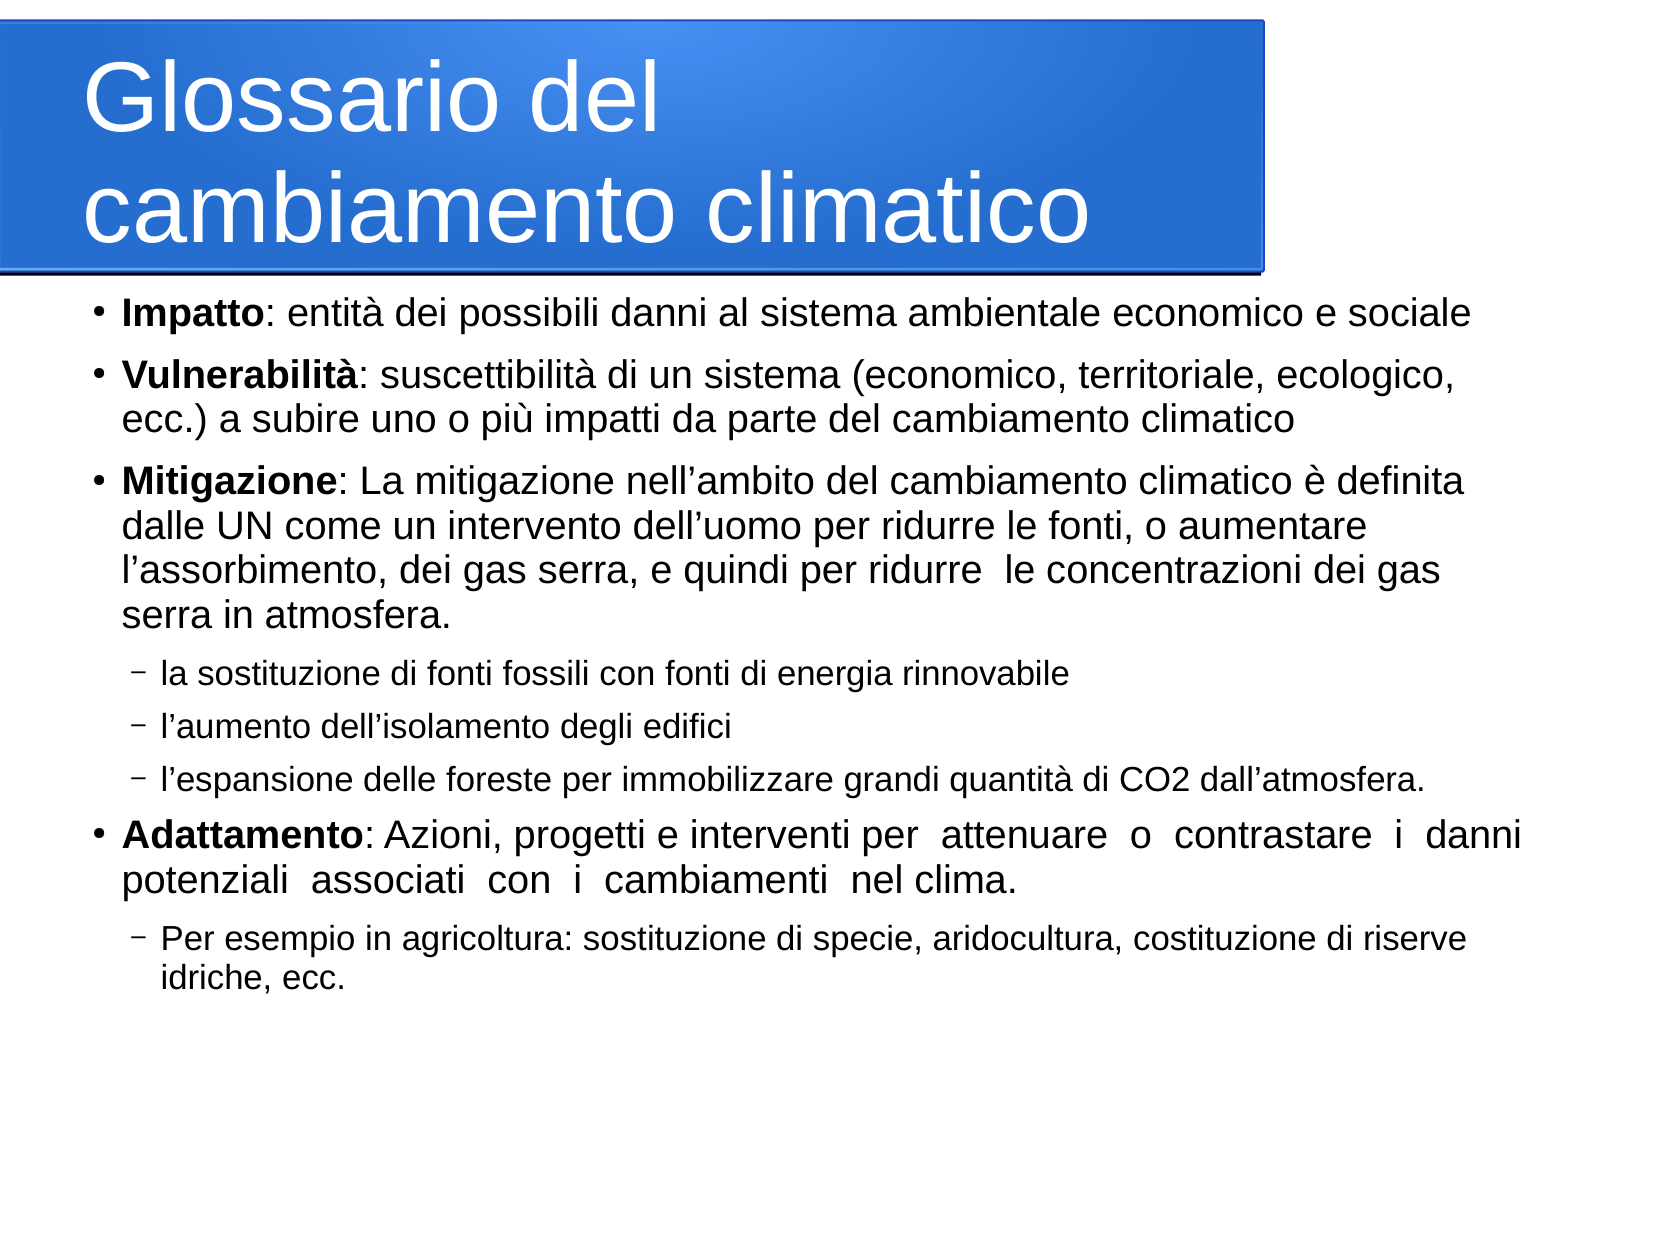

# Glossario del cambiamento climatico
Impatto: entità dei possibili danni al sistema ambientale economico e sociale
Vulnerabilità: suscettibilità di un sistema (economico, territoriale, ecologico, ecc.) a subire uno o più impatti da parte del cambiamento climatico
Mitigazione: La mitigazione nell’ambito del cambiamento climatico è definita dalle UN come un intervento dell’uomo per ridurre le fonti, o aumentare l’assorbimento, dei gas serra, e quindi per ridurre le concentrazioni dei gas serra in atmosfera.
la sostituzione di fonti fossili con fonti di energia rinnovabile
l’aumento dell’isolamento degli edifici
l’espansione delle foreste per immobilizzare grandi quantità di CO2 dall’atmosfera.
Adattamento: Azioni, progetti e interventi per attenuare o contrastare i danni potenziali associati con i cambiamenti nel clima.
Per esempio in agricoltura: sostituzione di specie, aridocultura, costituzione di riserve idriche, ecc.